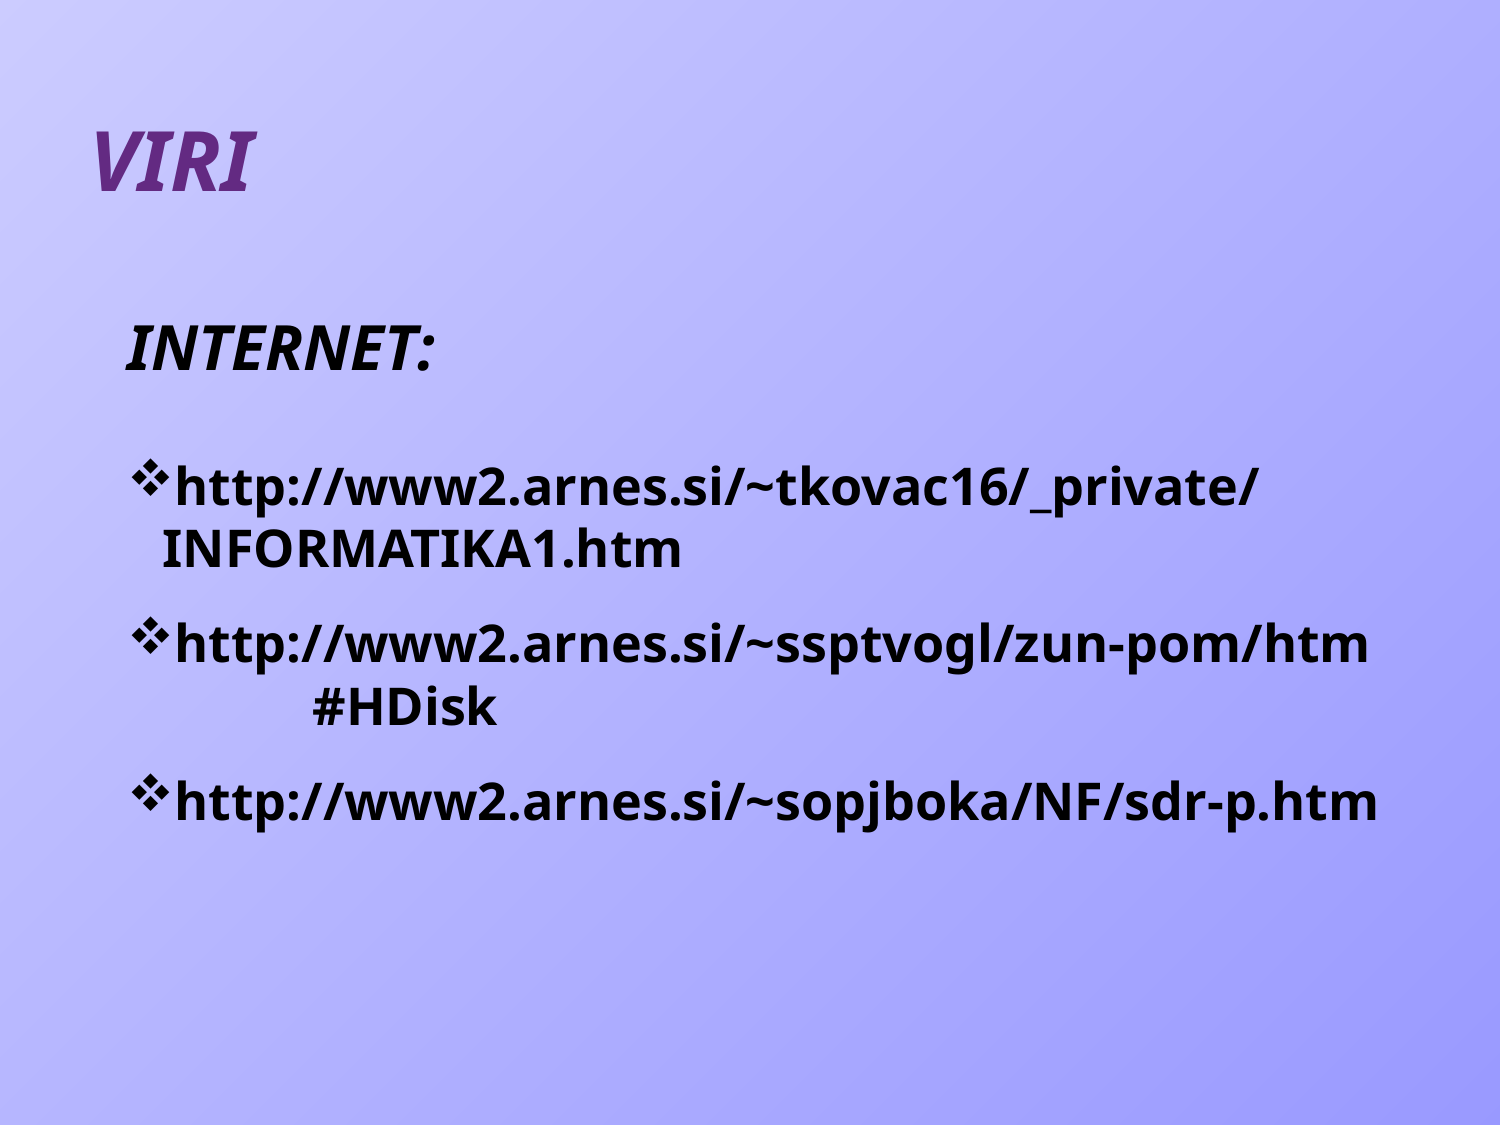

VIRI
INTERNET:
http://www2.arnes.si/~tkovac16/_private/	INFORMATIKA1.htm
http://www2.arnes.si/~ssptvogl/zun-pom/htm	#HDisk
http://www2.arnes.si/~sopjboka/NF/sdr-p.htm